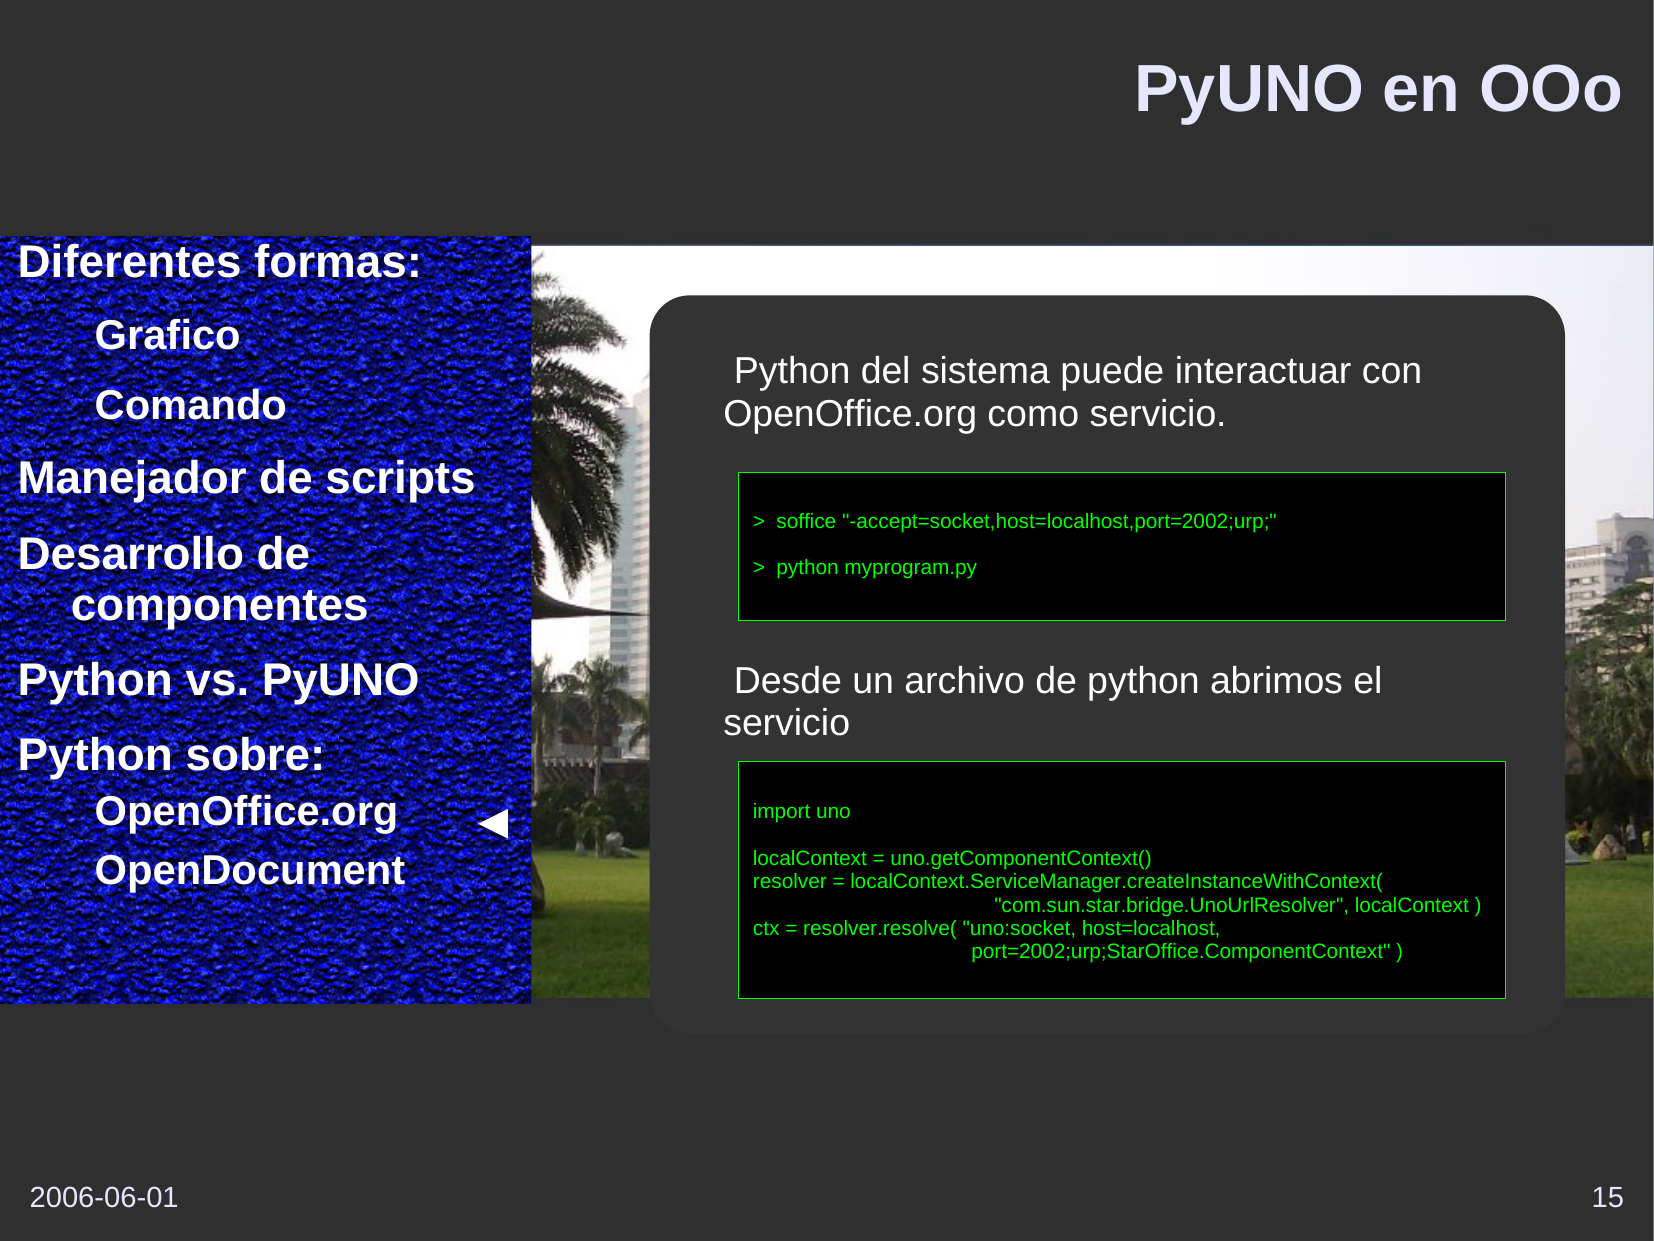

# PyUNO en OOo
Diferentes formas:
Grafico
Comando
Manejador de scripts
Desarrollo de componentes
Python vs. PyUNO
Python sobre:
OpenOffice.org
OpenDocument
 Python del sistema puede interactuar con OpenOffice.org como servicio.
> soffice "-accept=socket,host=localhost,port=2002;urp;"
> python myprogram.py
 Desde un archivo de python abrimos el servicio
import uno
localContext = uno.getComponentContext()
resolver = localContext.ServiceManager.createInstanceWithContext(
 "com.sun.star.bridge.UnoUrlResolver", localContext )
ctx = resolver.resolve( "uno:socket, host=localhost,
 port=2002;urp;StarOffice.ComponentContext" )
2006-06-01
15